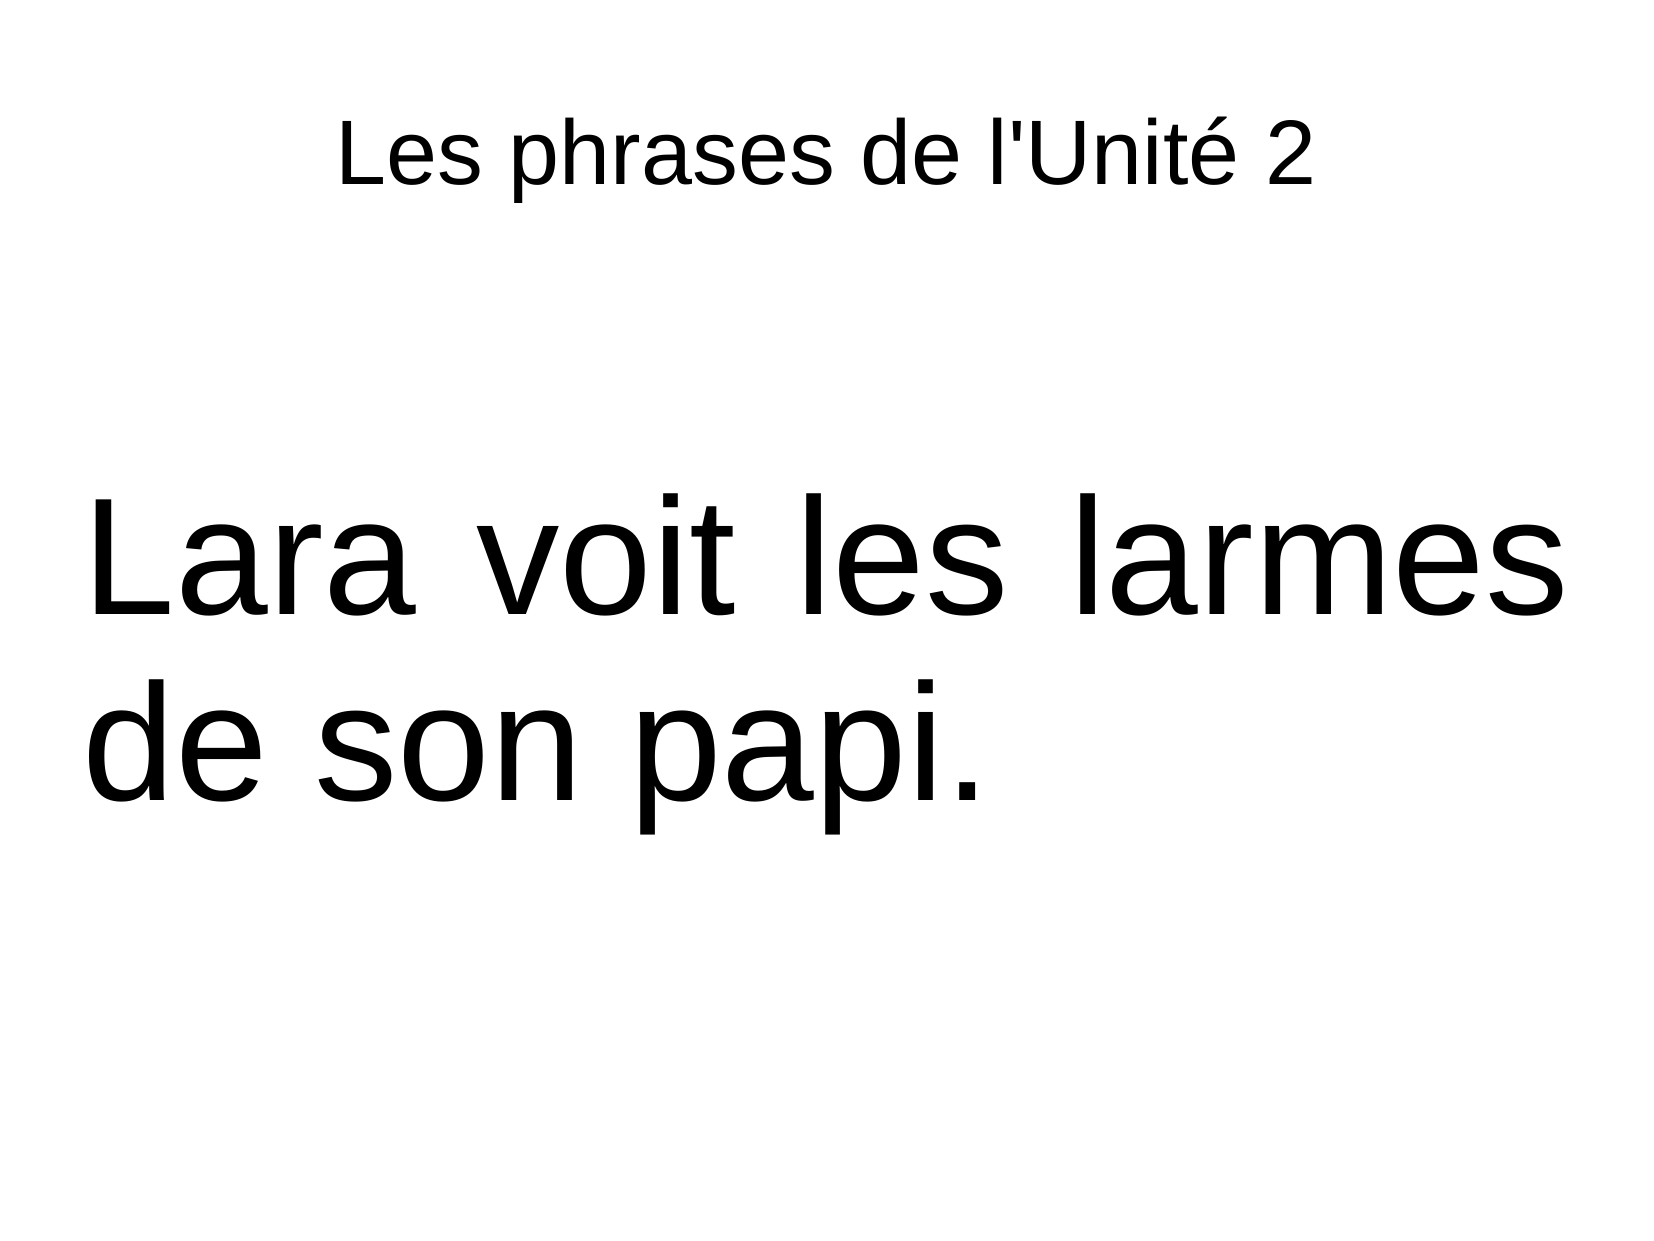

# Les phrases de l'Unité 2
Lara voit les larmes de son papi.